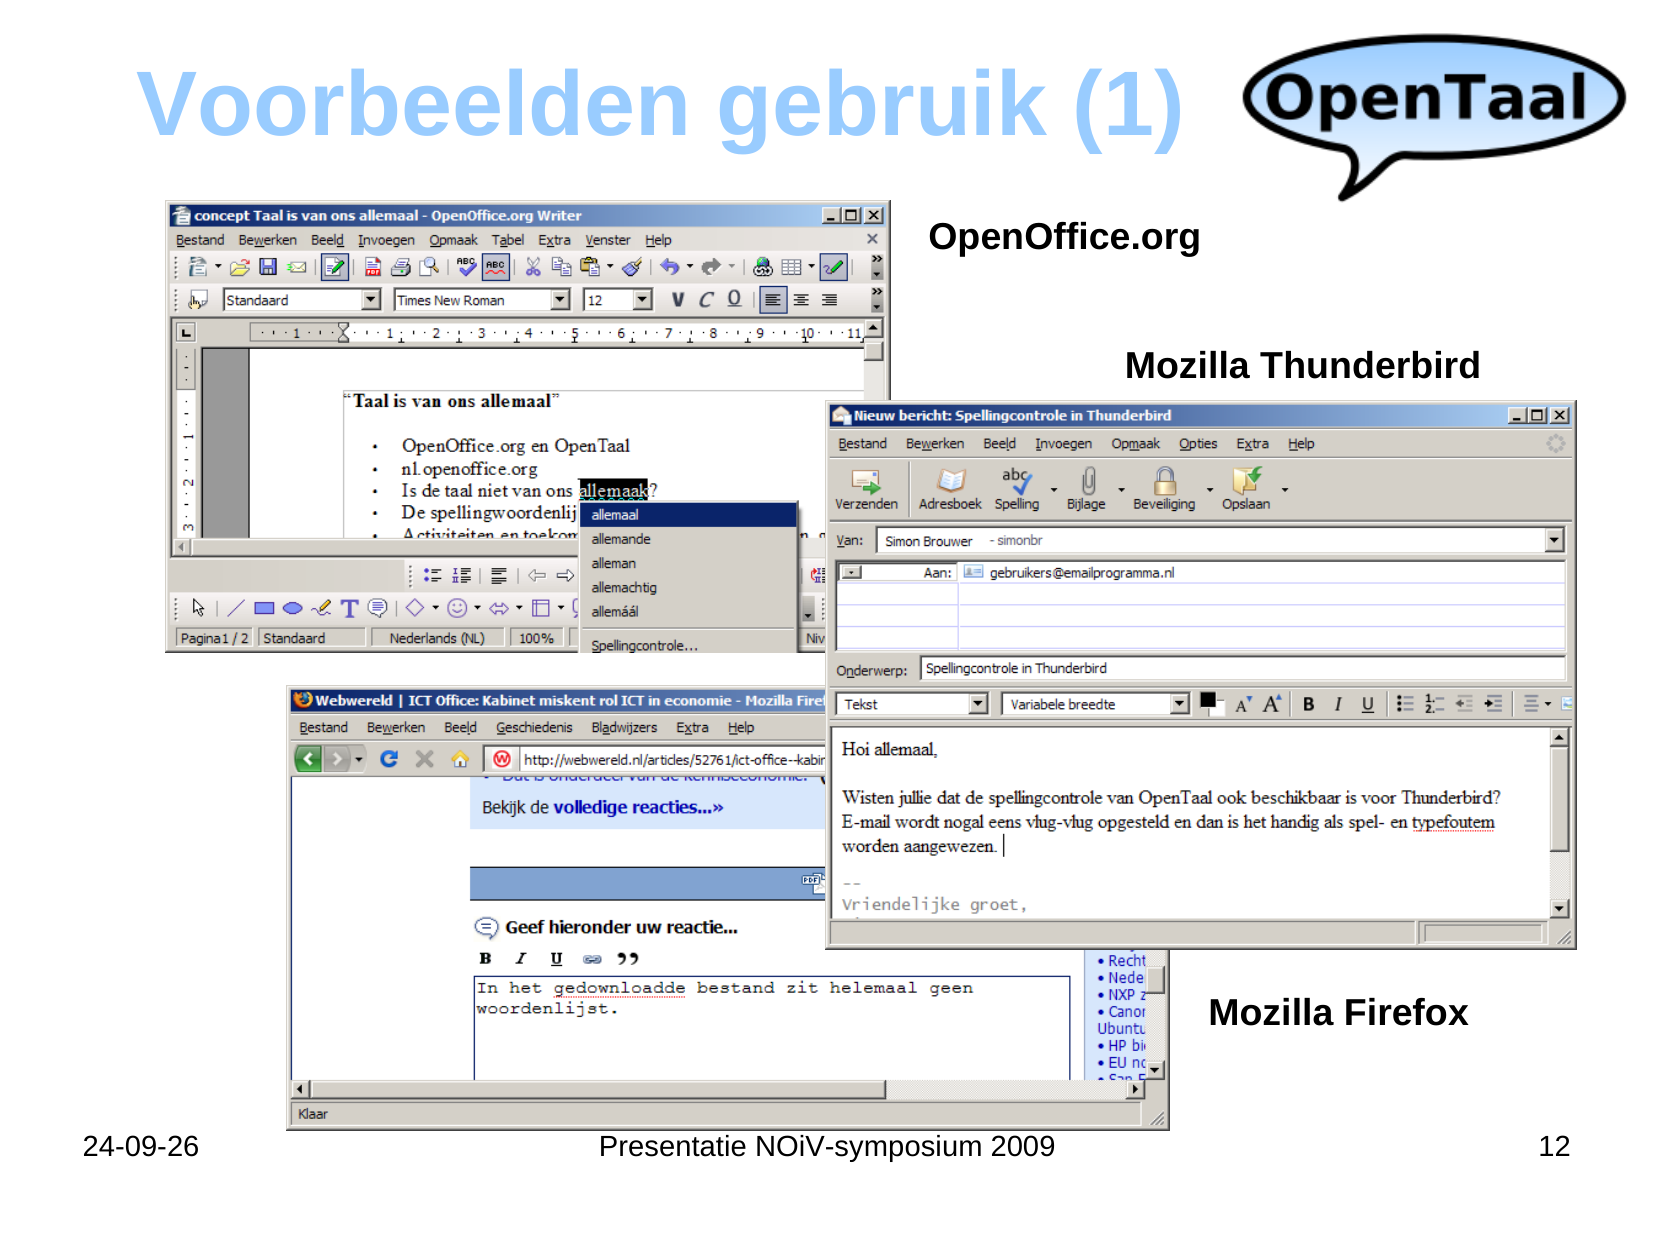

# Voorbeelden gebruik (1)
OpenOffice.org
Mozilla Thunderbird
Mozilla Firefox
Presentatie NOiV-symposium 2009
12